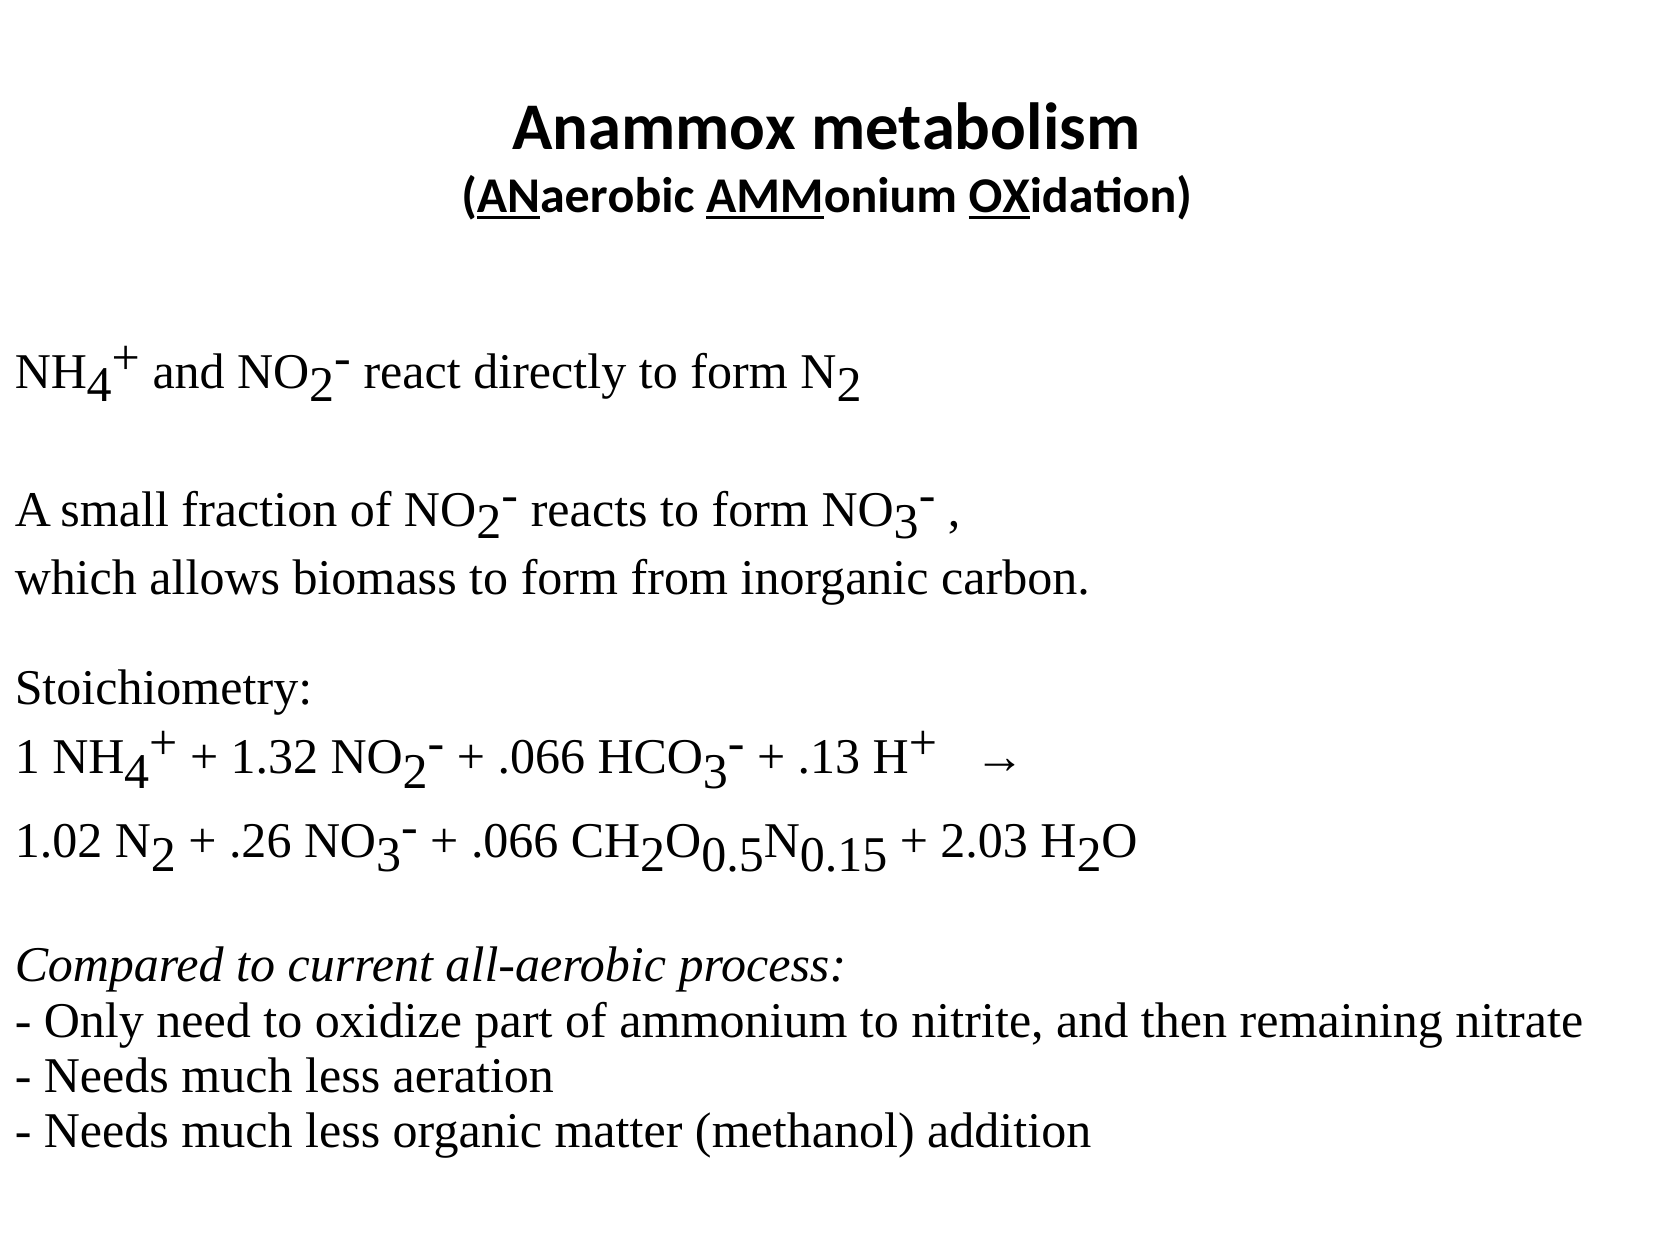

# Anammox metabolism (ANaerobic AMMonium OXidation)
NH4+ and NO2- react directly to form N2
A small fraction of NO2- reacts to form NO3- ,
which allows biomass to form from inorganic carbon.
Stoichiometry:
1 NH4+ + 1.32 NO2- + .066 HCO3- + .13 H+ →
1.02 N2 + .26 NO3- + .066 CH2O0.5N0.15 + 2.03 H2O
Compared to current all-aerobic process:
- Only need to oxidize part of ammonium to nitrite, and then remaining nitrate
- Needs much less aeration
- Needs much less organic matter (methanol) addition